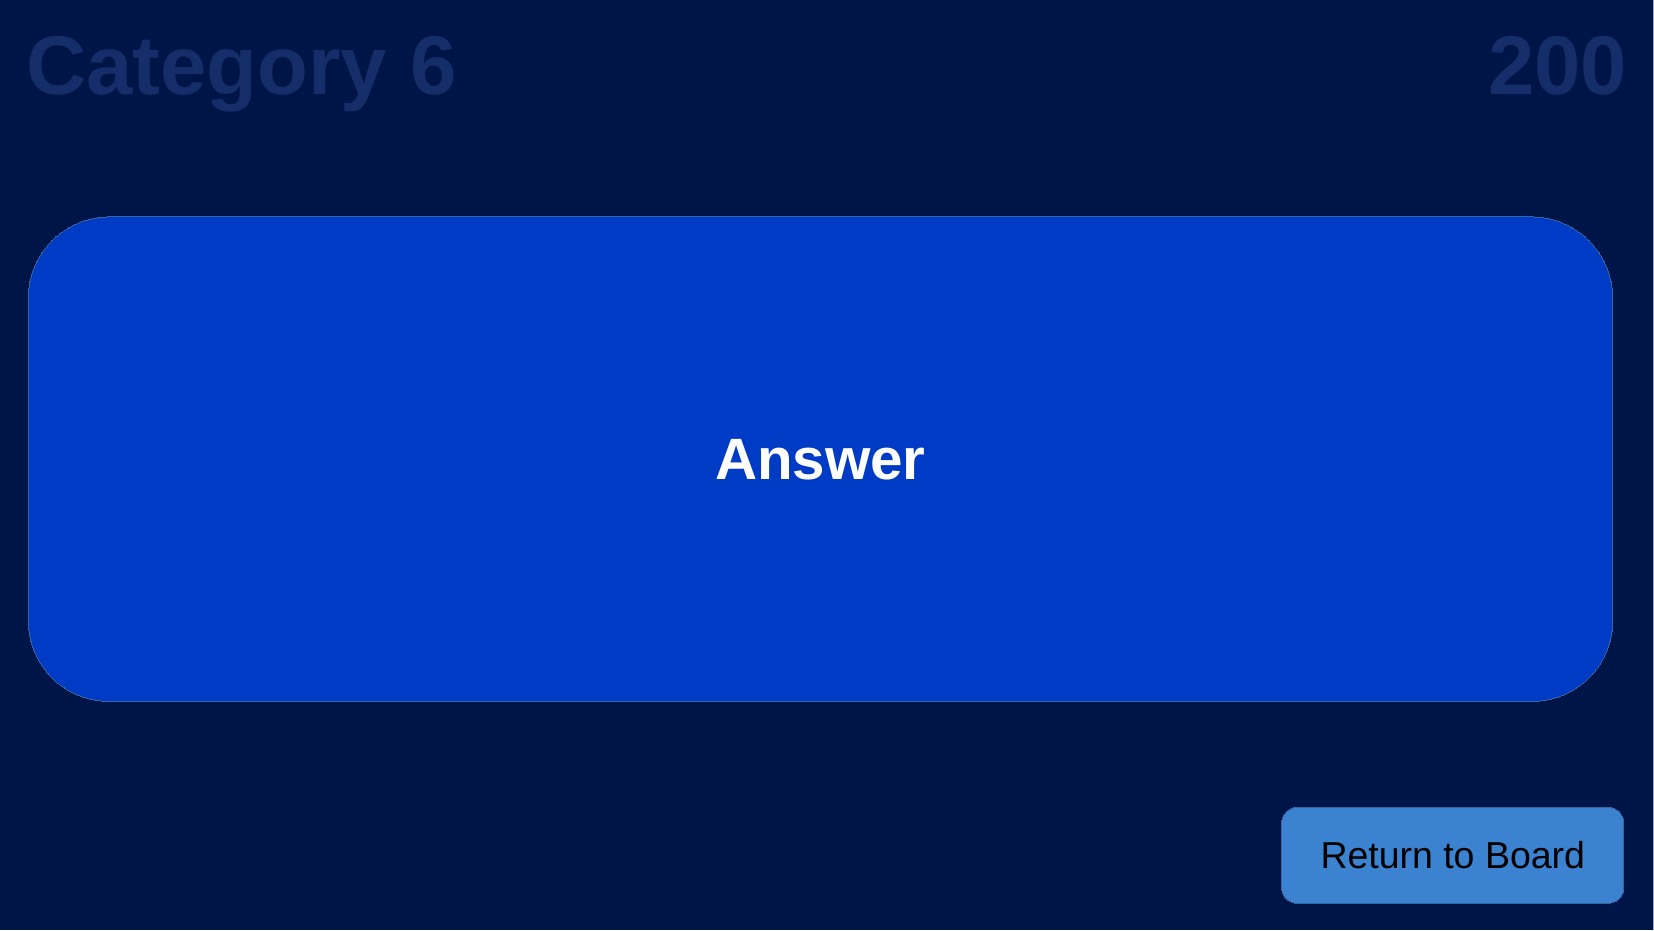

Category 6
200
Answer
Return to Board